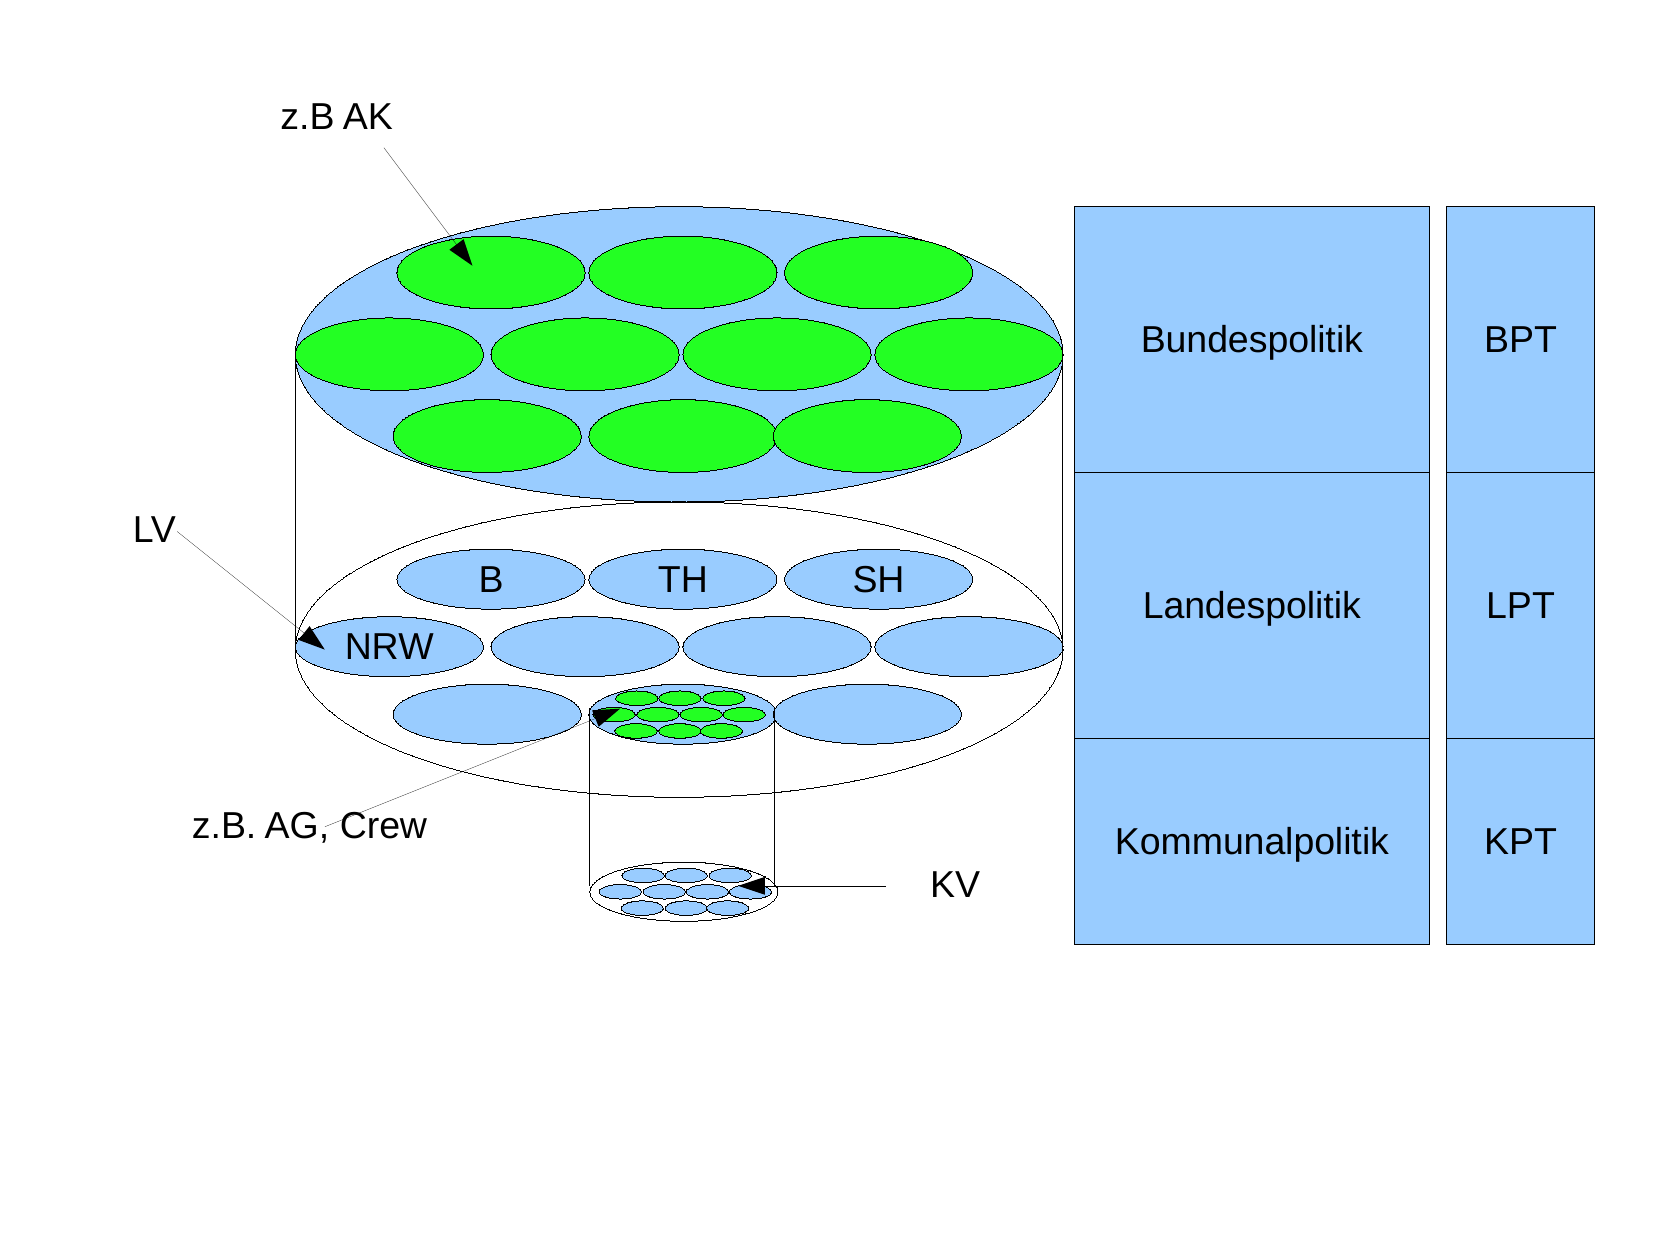

z.B AK
Bundespolitik
BPT
Landespolitik
LPT
LV
B
TH
SH
NRW
Kommunalpolitik
KPT
z.B. AG, Crew
KV